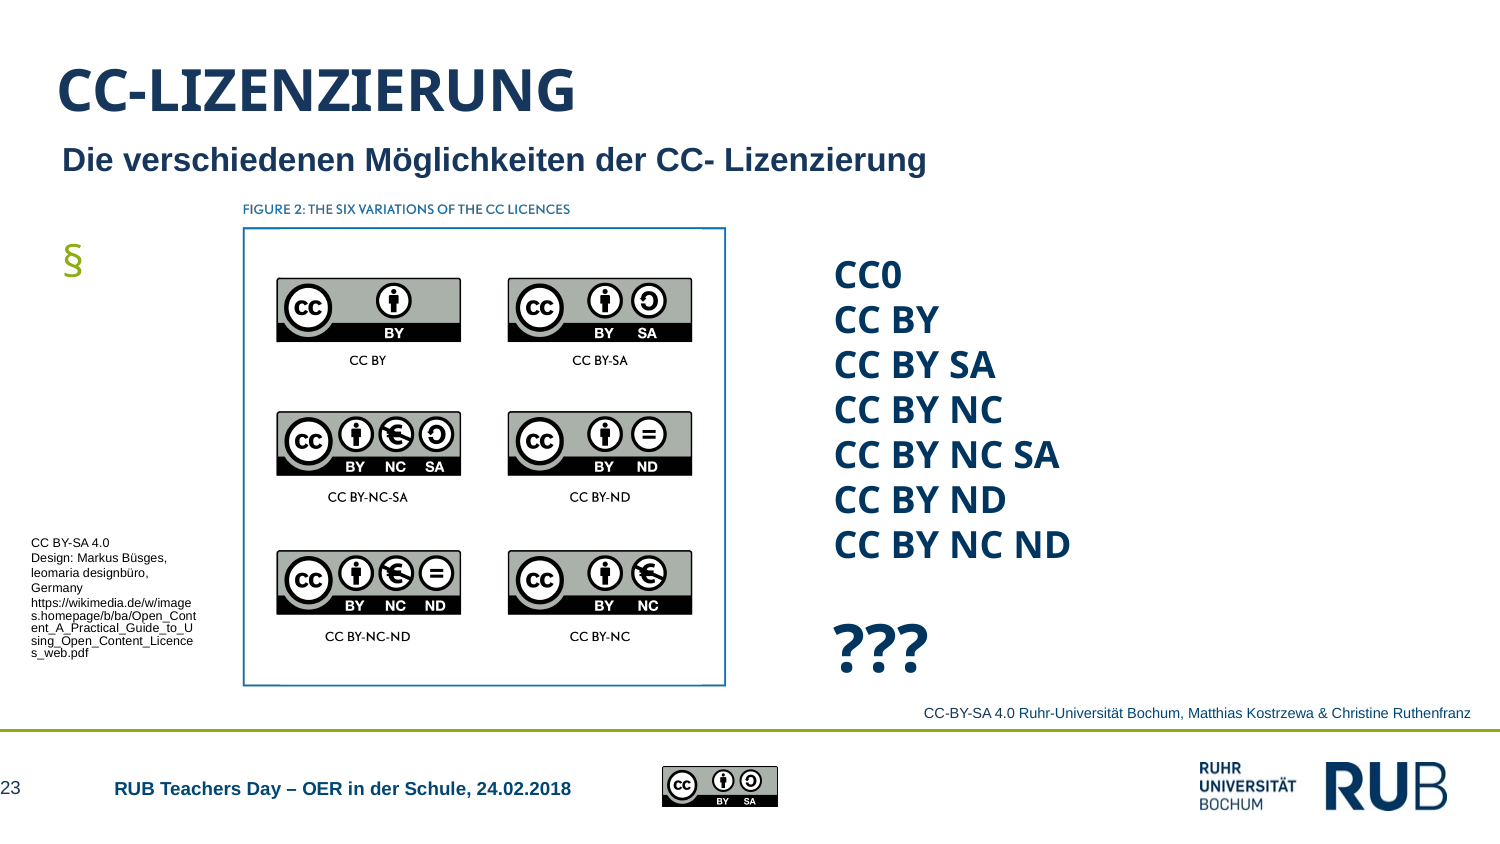

CC-Lizenzierung
Die verschiedenen Möglichkeiten der CC- Lizenzierung
CC0
CC BY
CC BY SA
CC BY NC
CC BY NC SA
CC BY ND
CC BY NC ND
???
CC BY-SA 4.0
Design: Markus Büsges, leomaria designbüro, Germany
https://wikimedia.de/w/images.homepage/b/ba/Open_Content_A_Practical_Guide_to_Using_Open_Content_Licences_web.pdf
CC-BY-SA 4.0 Ruhr-Universität Bochum, Matthias Kostrzewa & Christine Ruthenfranz
RUB Teachers Day – OER in der Schule, 24.02.2018